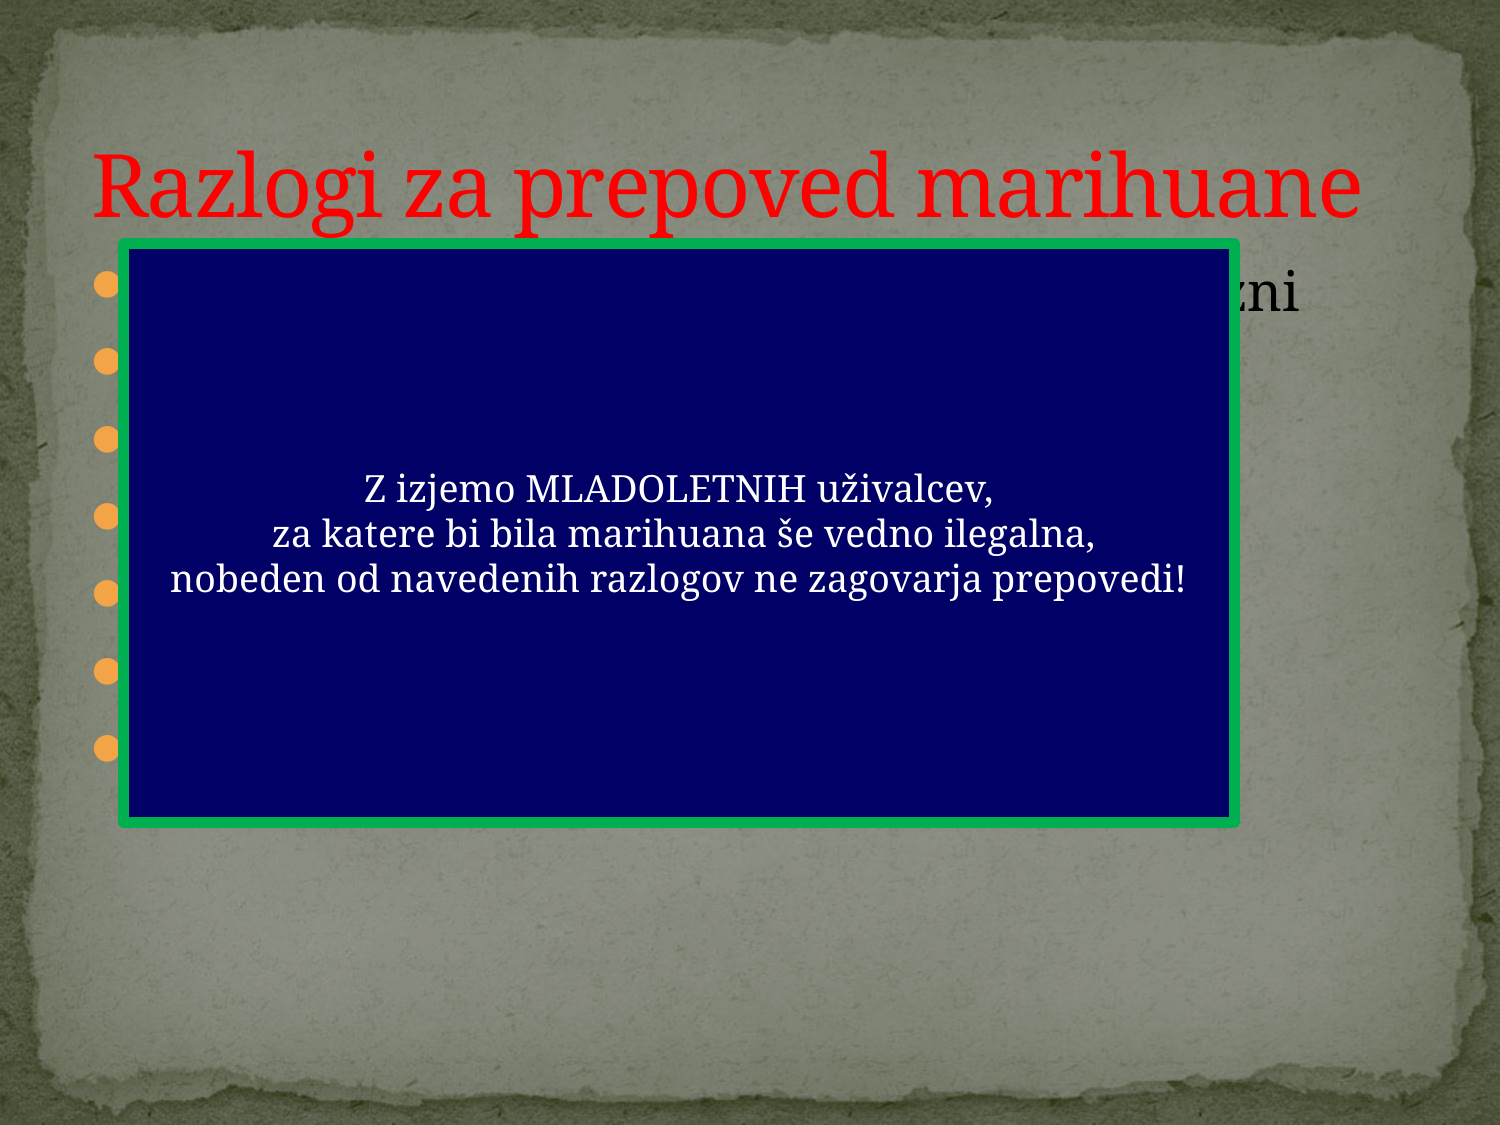

Razlogi za prepoved marihuane
Z izjemo MLADOLETNIH uživalcev,
 za katere bi bila marihuana še vedno ilegalna,
nobeden od navedenih razlogov ne zagovarja prepovedi!
# Povečuje možnost kardiovaskularnih bolezni
Povzroča možnost pljučnega raka
Povzroča psihološke motnje
Povzroča težave mladih v šoli
Povečuje število prometnih nesreč
Povzroča odvisnost
Ima večjo vsebnost THC- ja kot včasih